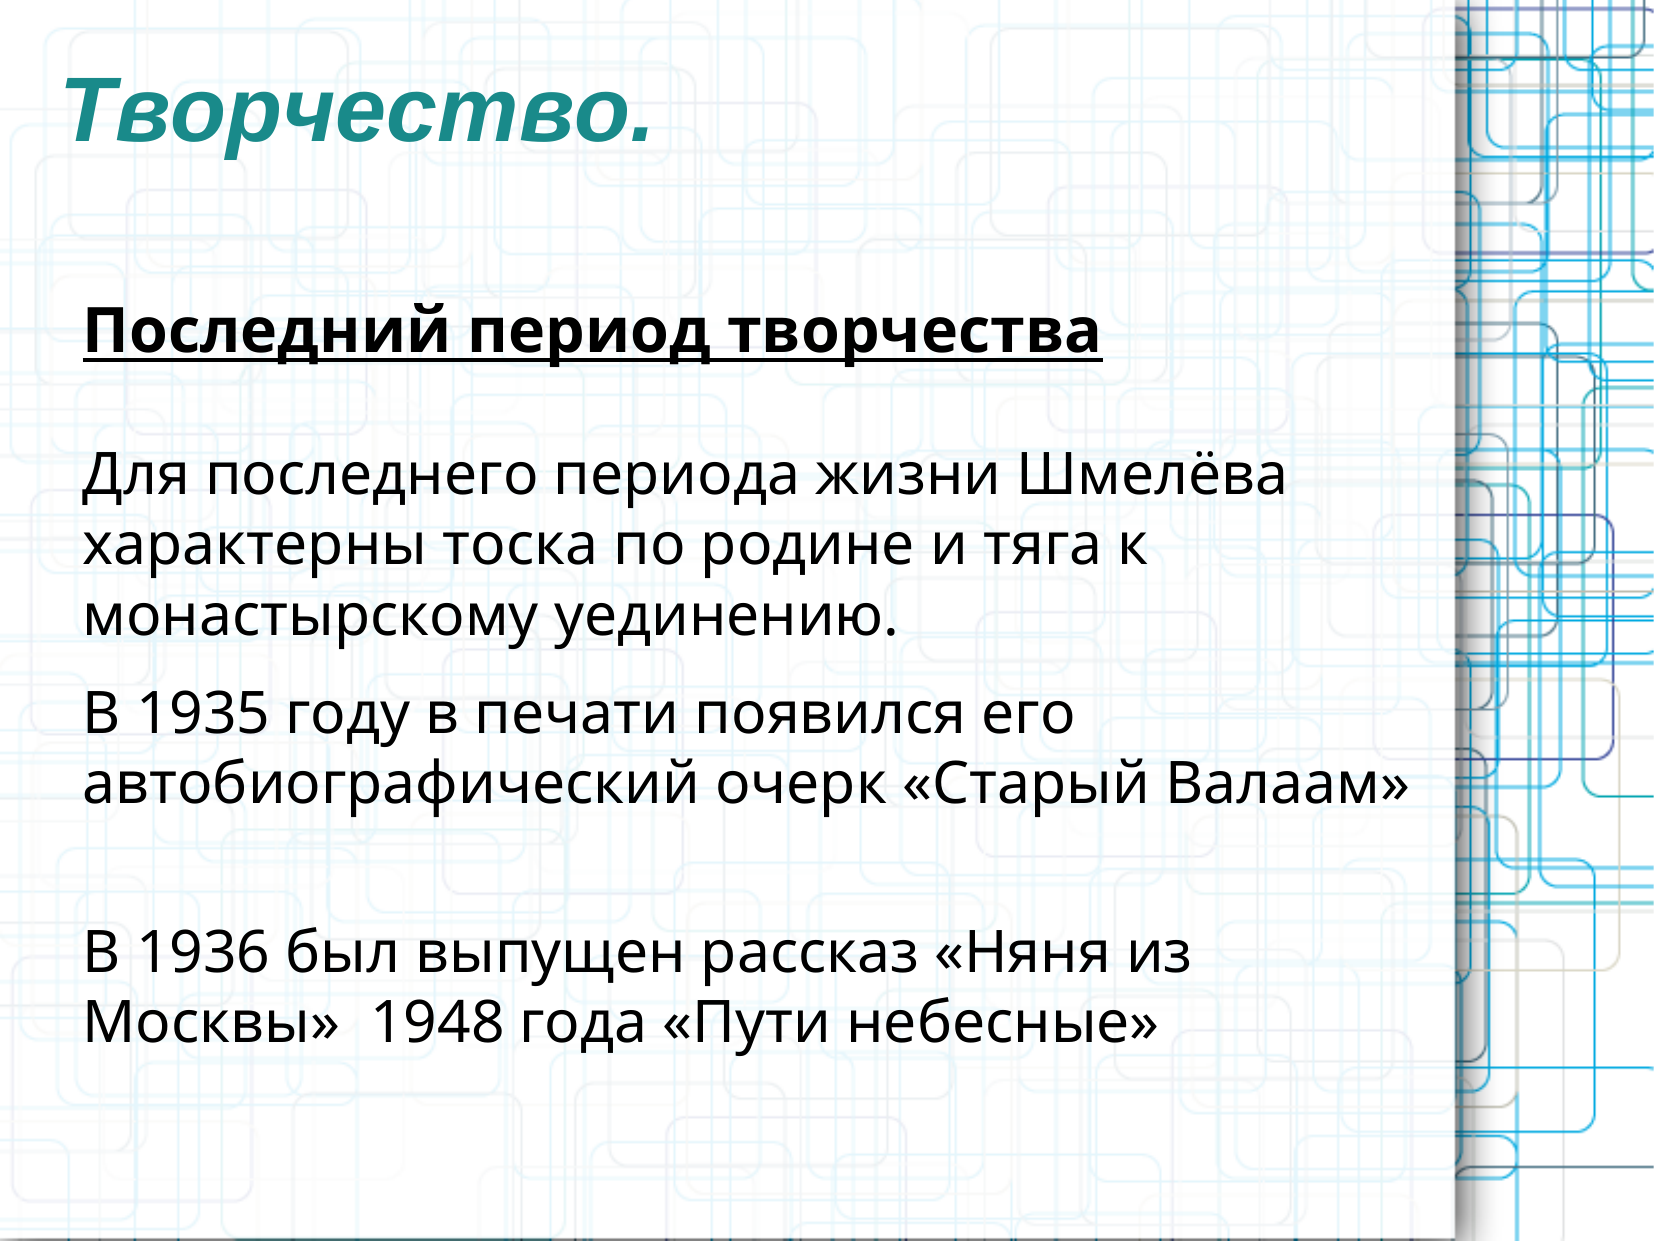

# Творчество.
Последний период творчества
Для последнего периода жизни Шмелёва характерны тоска по родине и тяга к монастырскому уединению.
В 1935 году в печати появился его автобиографический очерк «Старый Валаам»
В 1936 был выпущен рассказ «Няня из Москвы» 1948 года «Пути небесные»